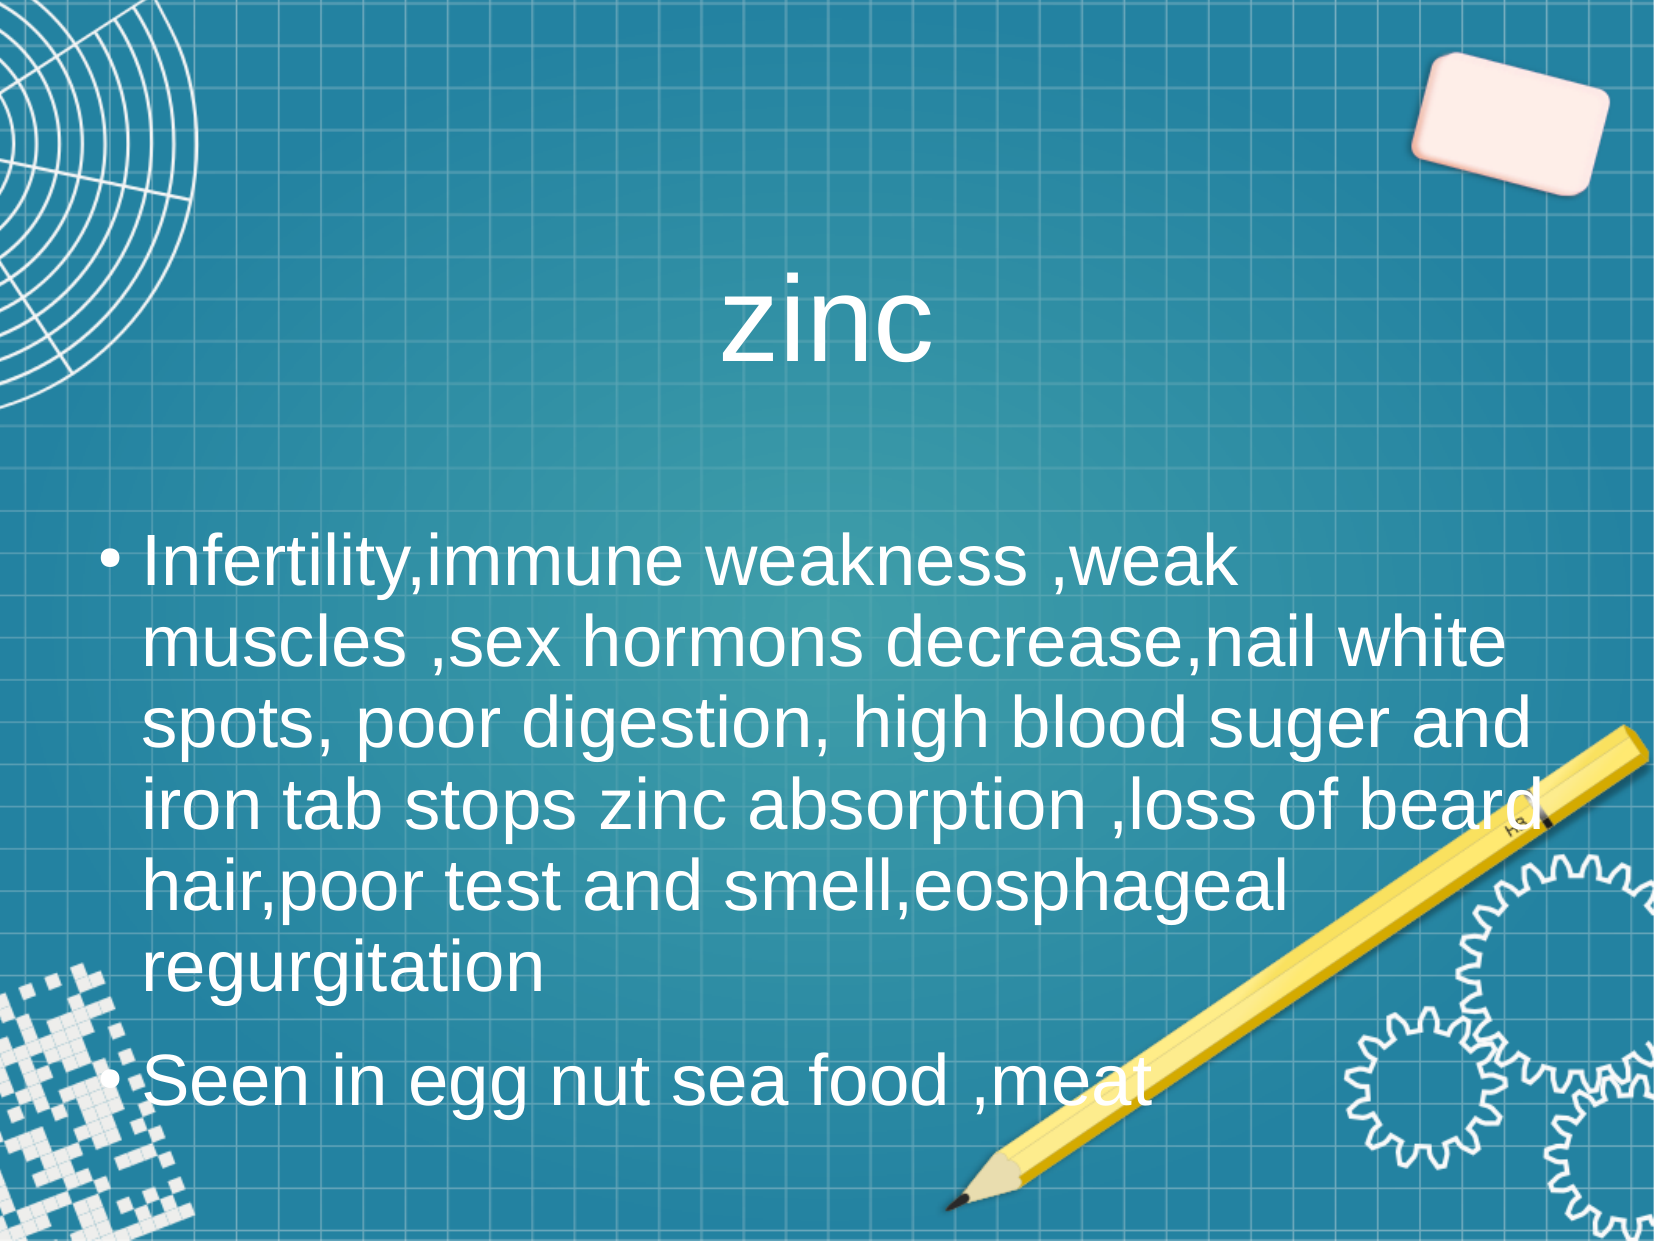

# zinc
Infertility,immune weakness ,weak muscles ,sex hormons decrease,nail white spots, poor digestion, high blood suger and iron tab stops zinc absorption ,loss of beard hair,poor test and smell,eosphageal regurgitation
Seen in egg nut sea food ,meat